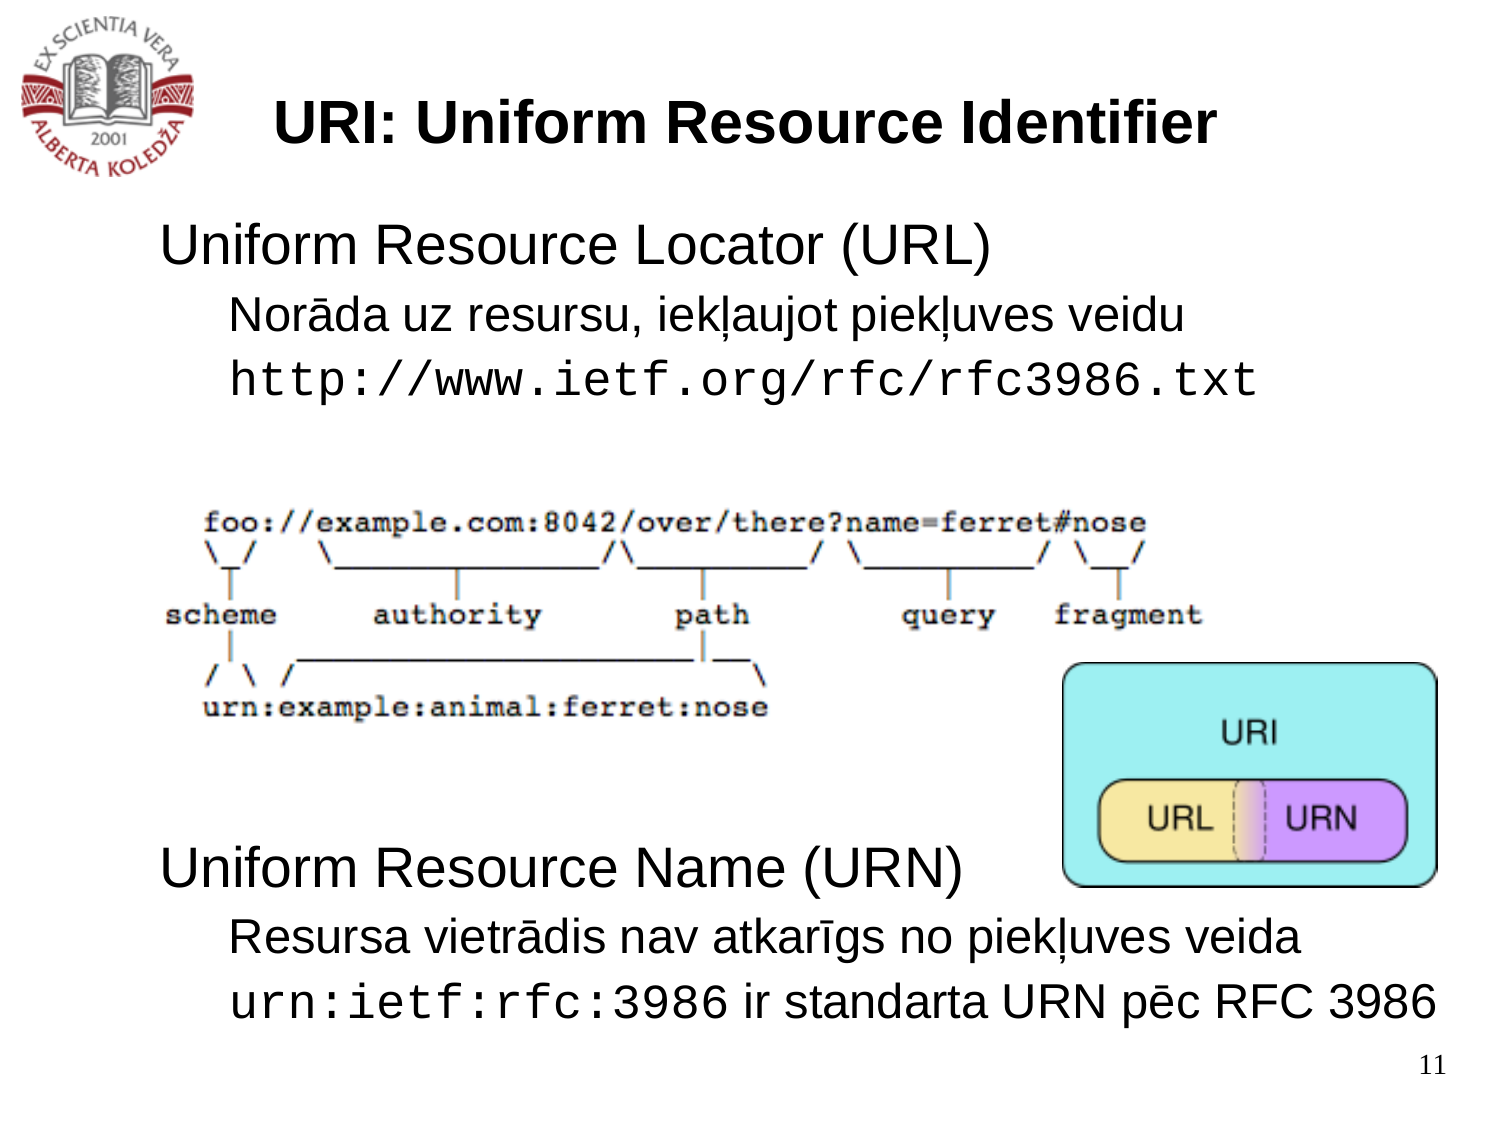

# URI: Uniform Resource Identifier
Uniform Resource Locator (URL)
Norāda uz resursu, iekļaujot piekļuves veidu
http://www.ietf.org/rfc/rfc3986.txt
Uniform Resource Name (URN)
Resursa vietrādis nav atkarīgs no piekļuves veida
urn:ietf:rfc:3986 ir standarta URN pēc RFC 3986
10